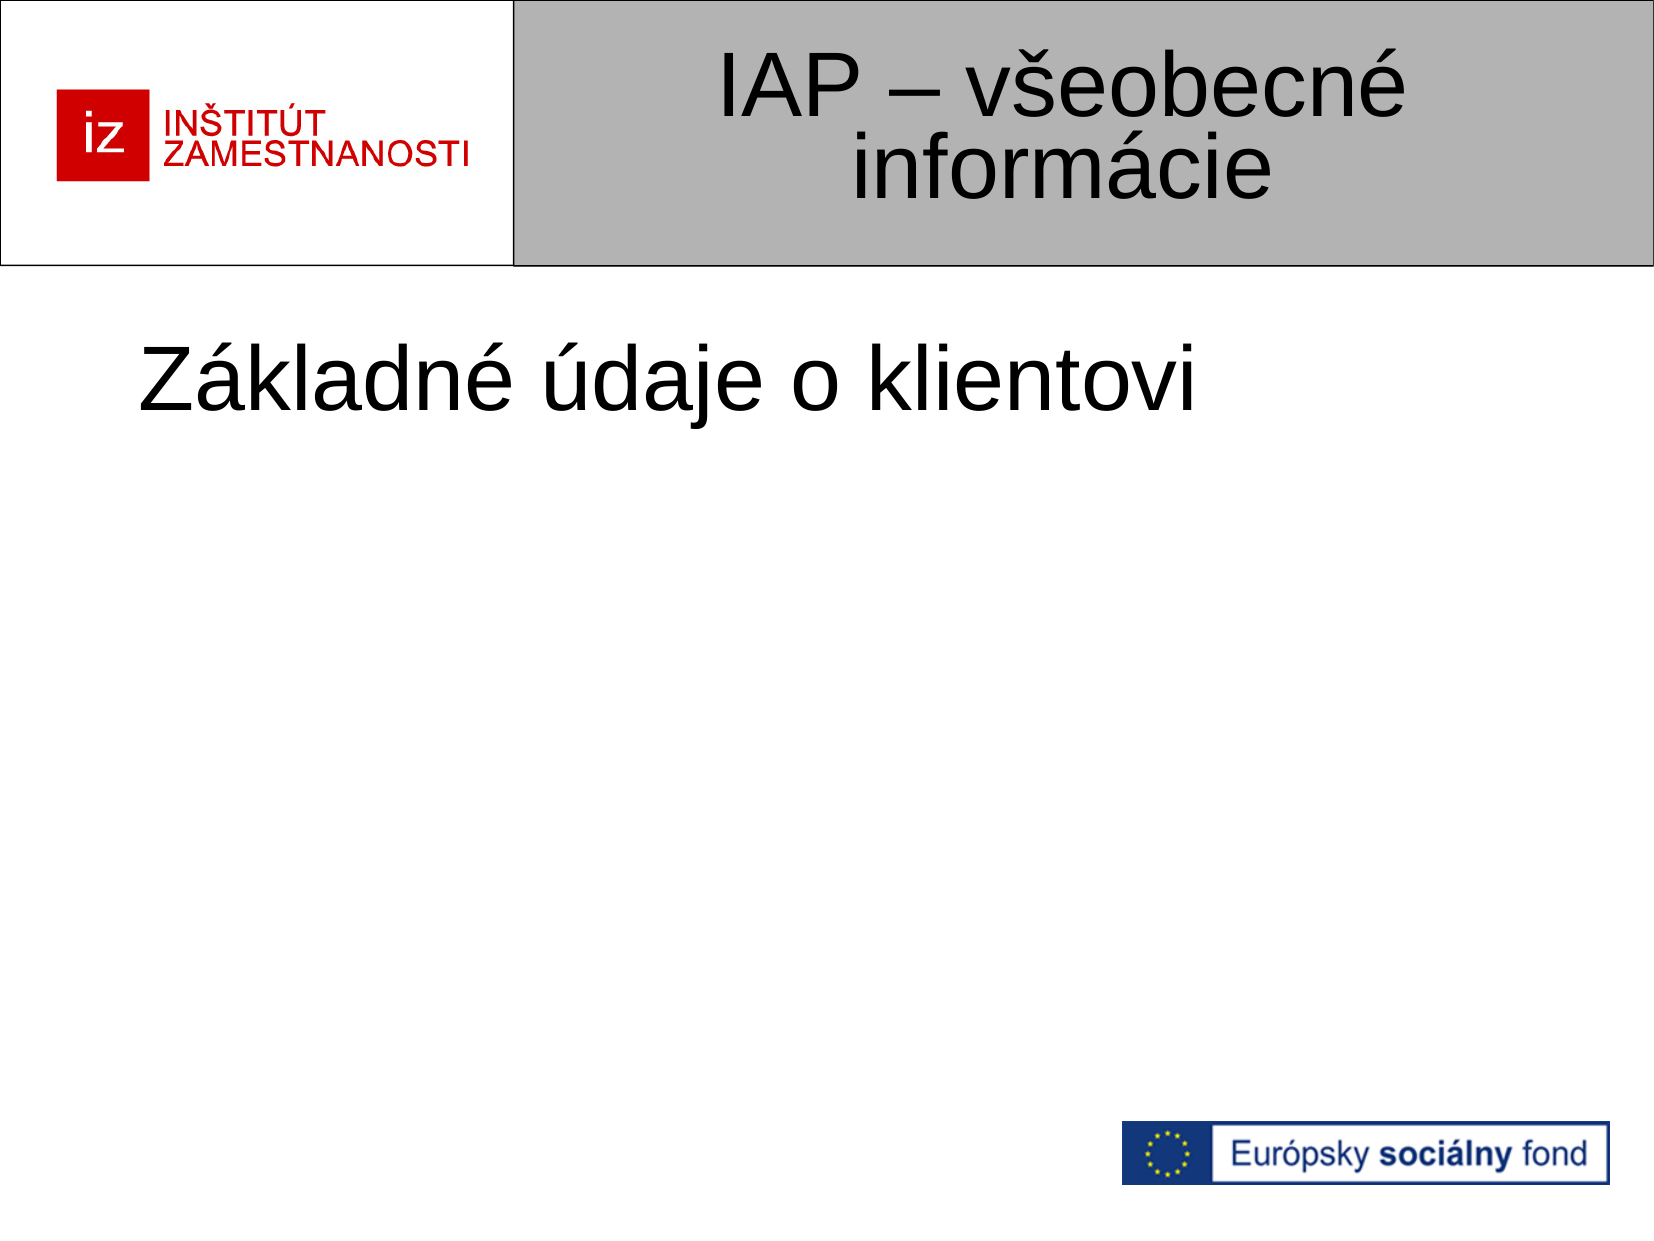

# IAP – všeobecné informácie
Základné údaje o klientovi